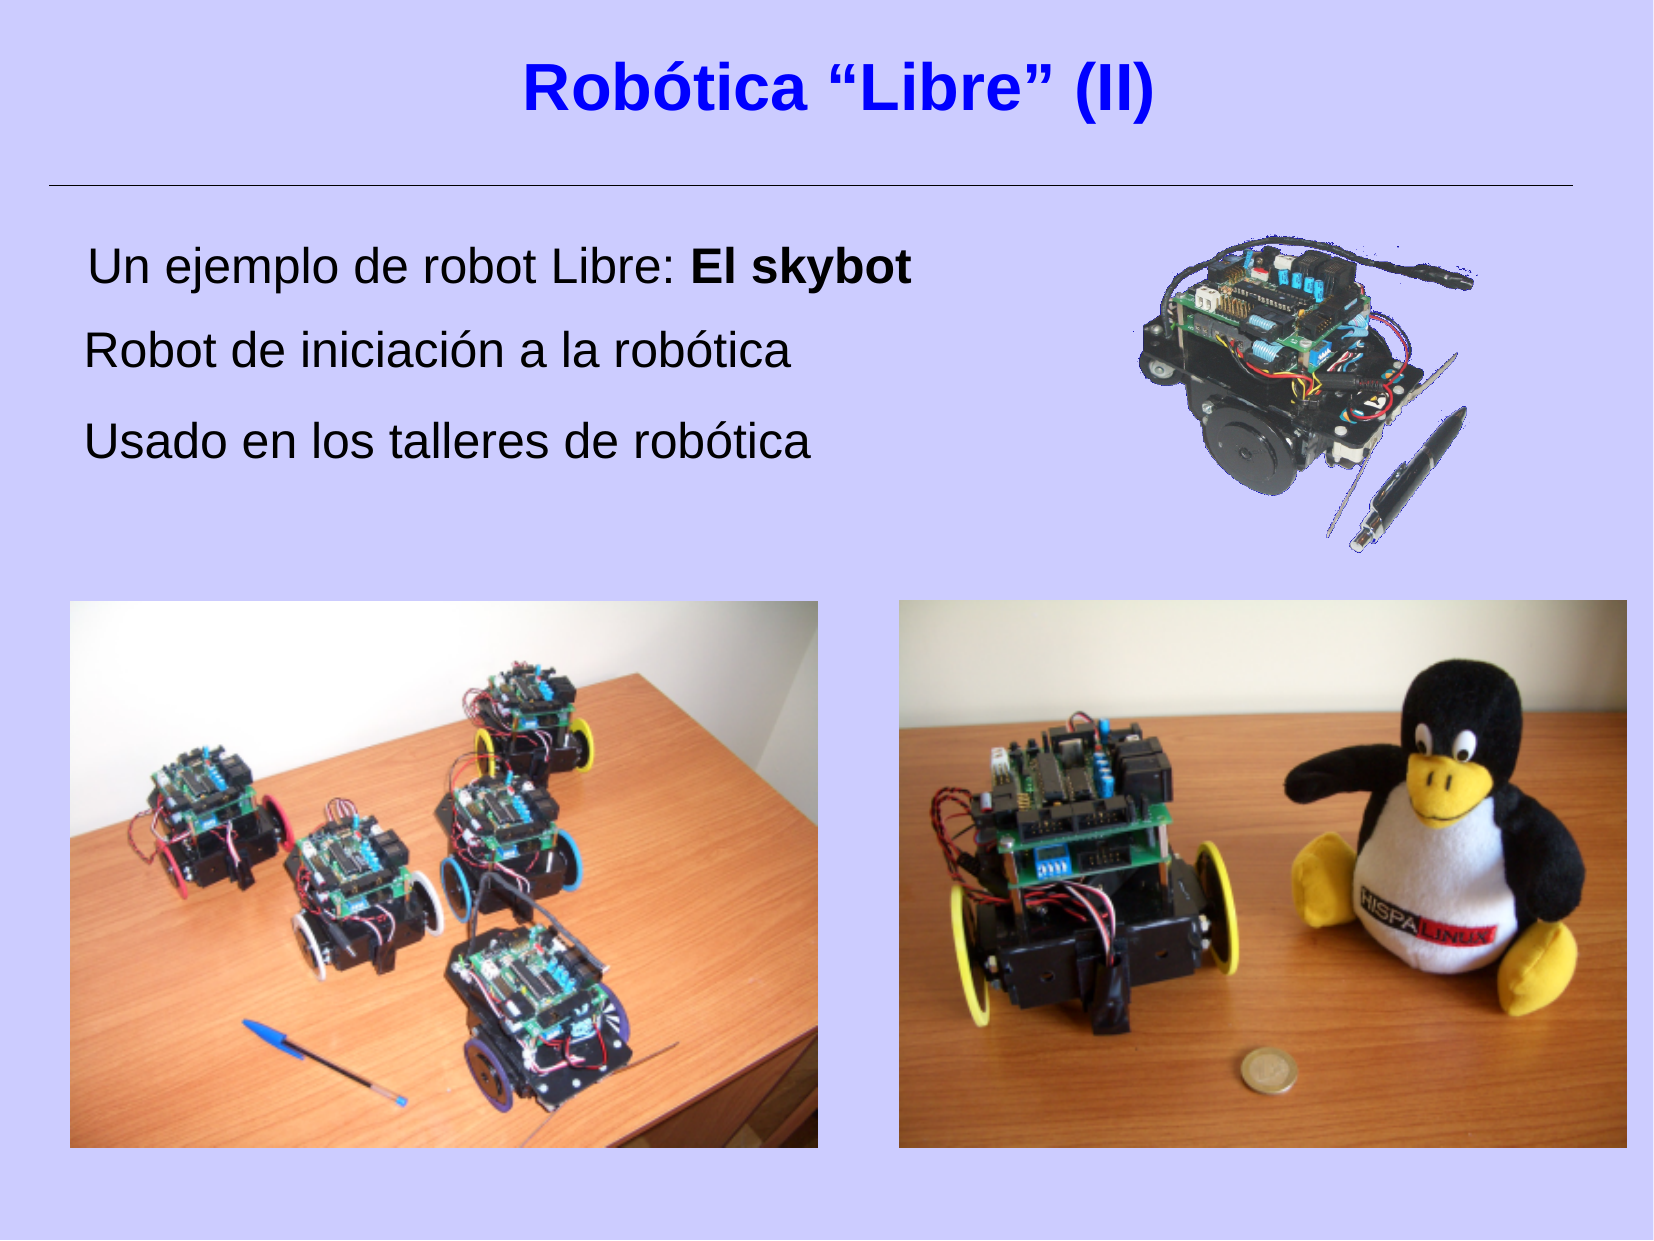

# Robótica “Libre” (II)
 Un ejemplo de robot Libre: El skybot
 Robot de iniciación a la robótica
 Usado en los talleres de robótica